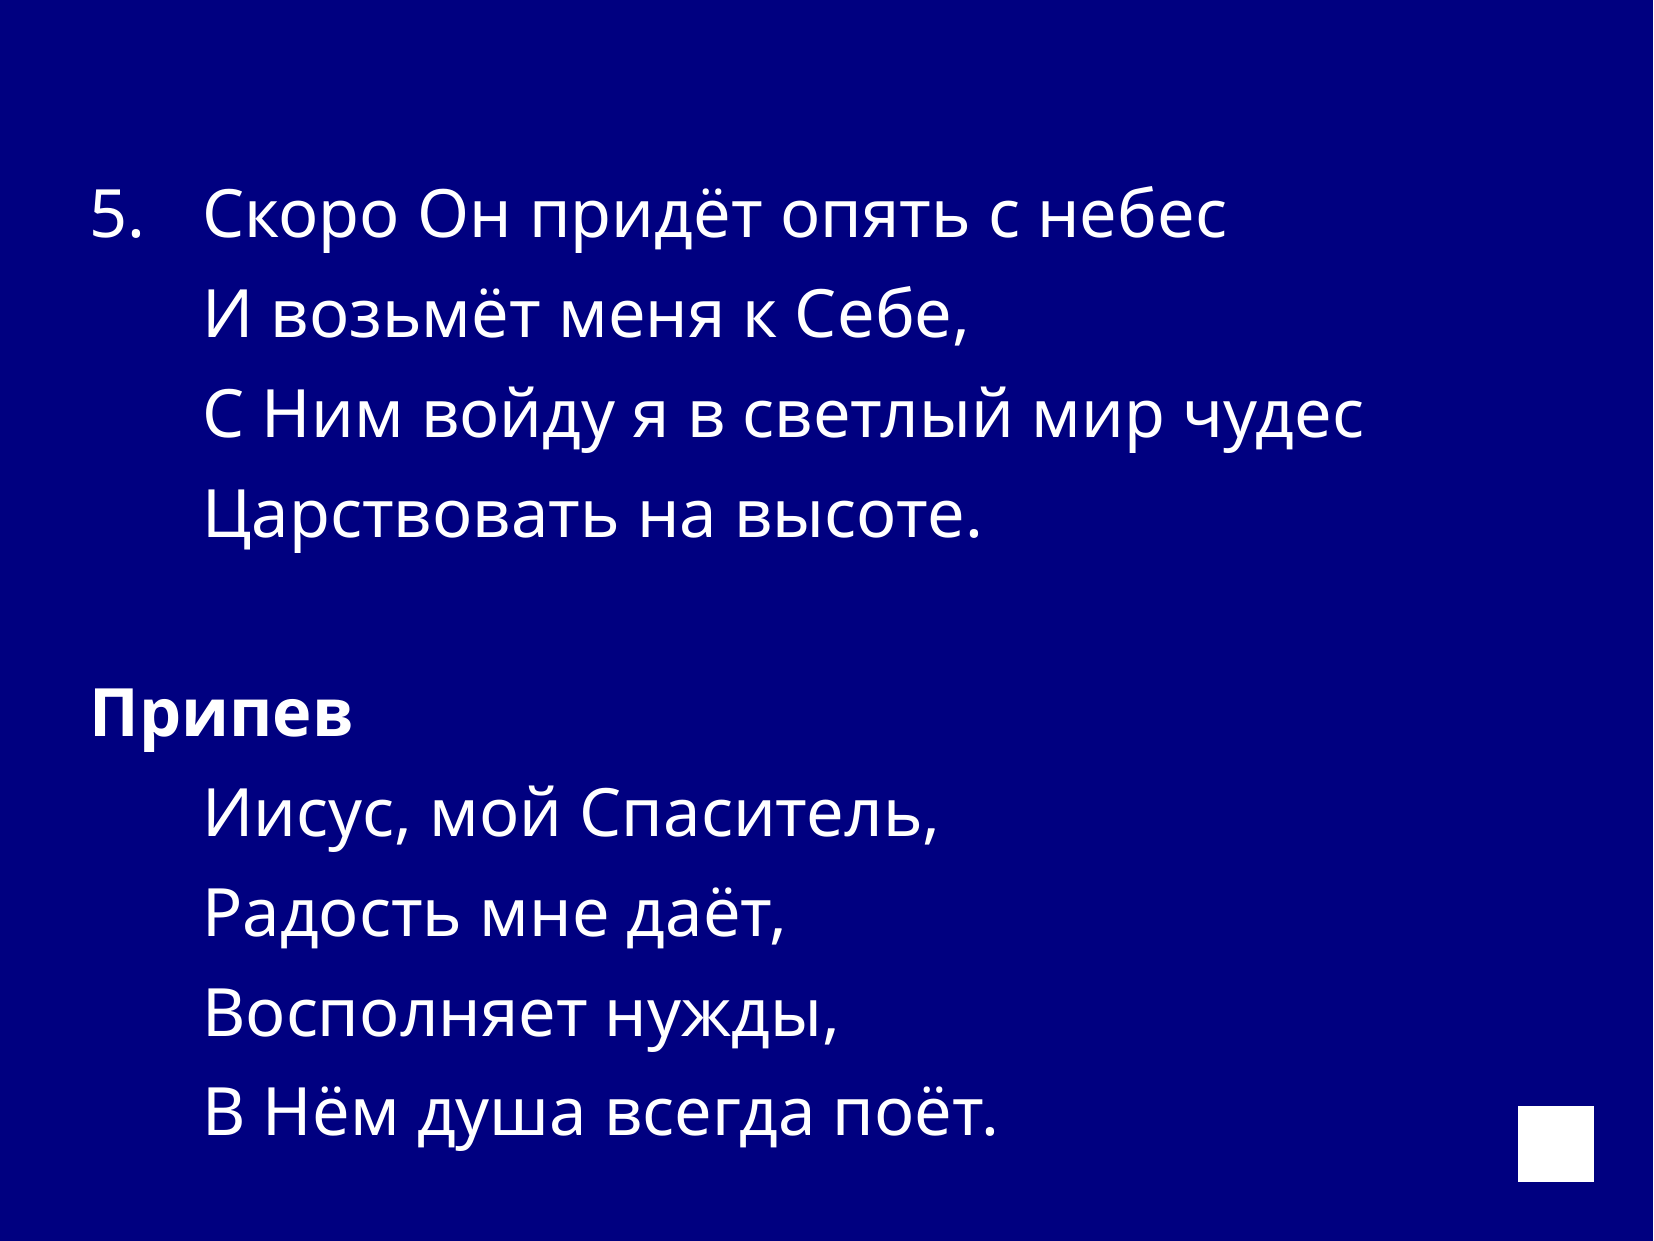

5.	Скоро Он придёт опять с небес
	И возьмёт меня к Себе,
	С Ним войду я в светлый мир чудес
	Царствовать на высоте.
Припев
	Иисус, мой Спаситель,
	Радость мне даёт,
	Восполняет нужды,
	В Нём душа всегда поёт.